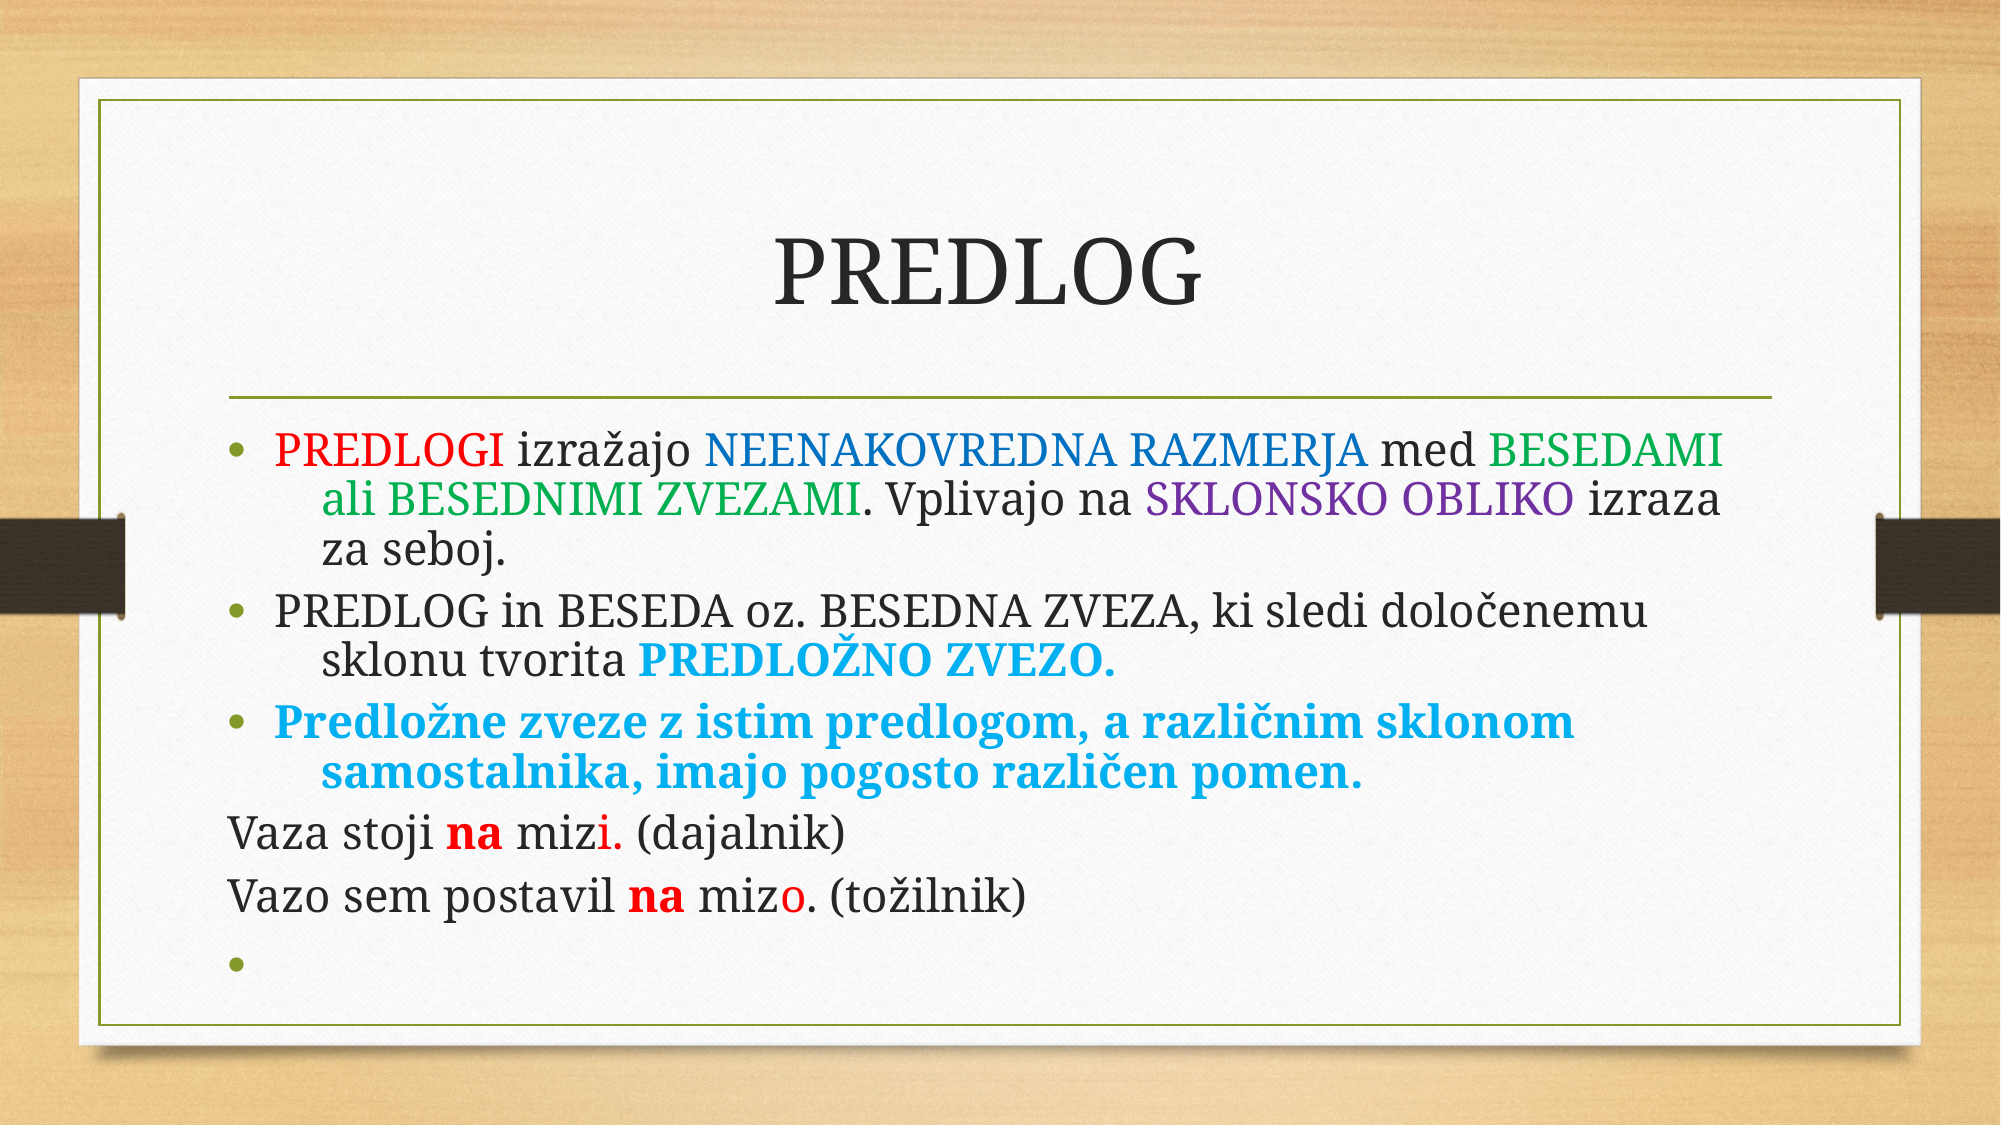

# PREDLOG
PREDLOGI izražajo NEENAKOVREDNA RAZMERJA med BESEDAMI ali BESEDNIMI ZVEZAMI. Vplivajo na SKLONSKO OBLIKO izraza za seboj.
PREDLOG in BESEDA oz. BESEDNA ZVEZA, ki sledi določenemu sklonu tvorita PREDLOŽNO ZVEZO.
Predložne zveze z istim predlogom, a različnim sklonom samostalnika, imajo pogosto različen pomen.
Vaza stoji na mizi. (dajalnik)
Vazo sem postavil na mizo. (tožilnik)